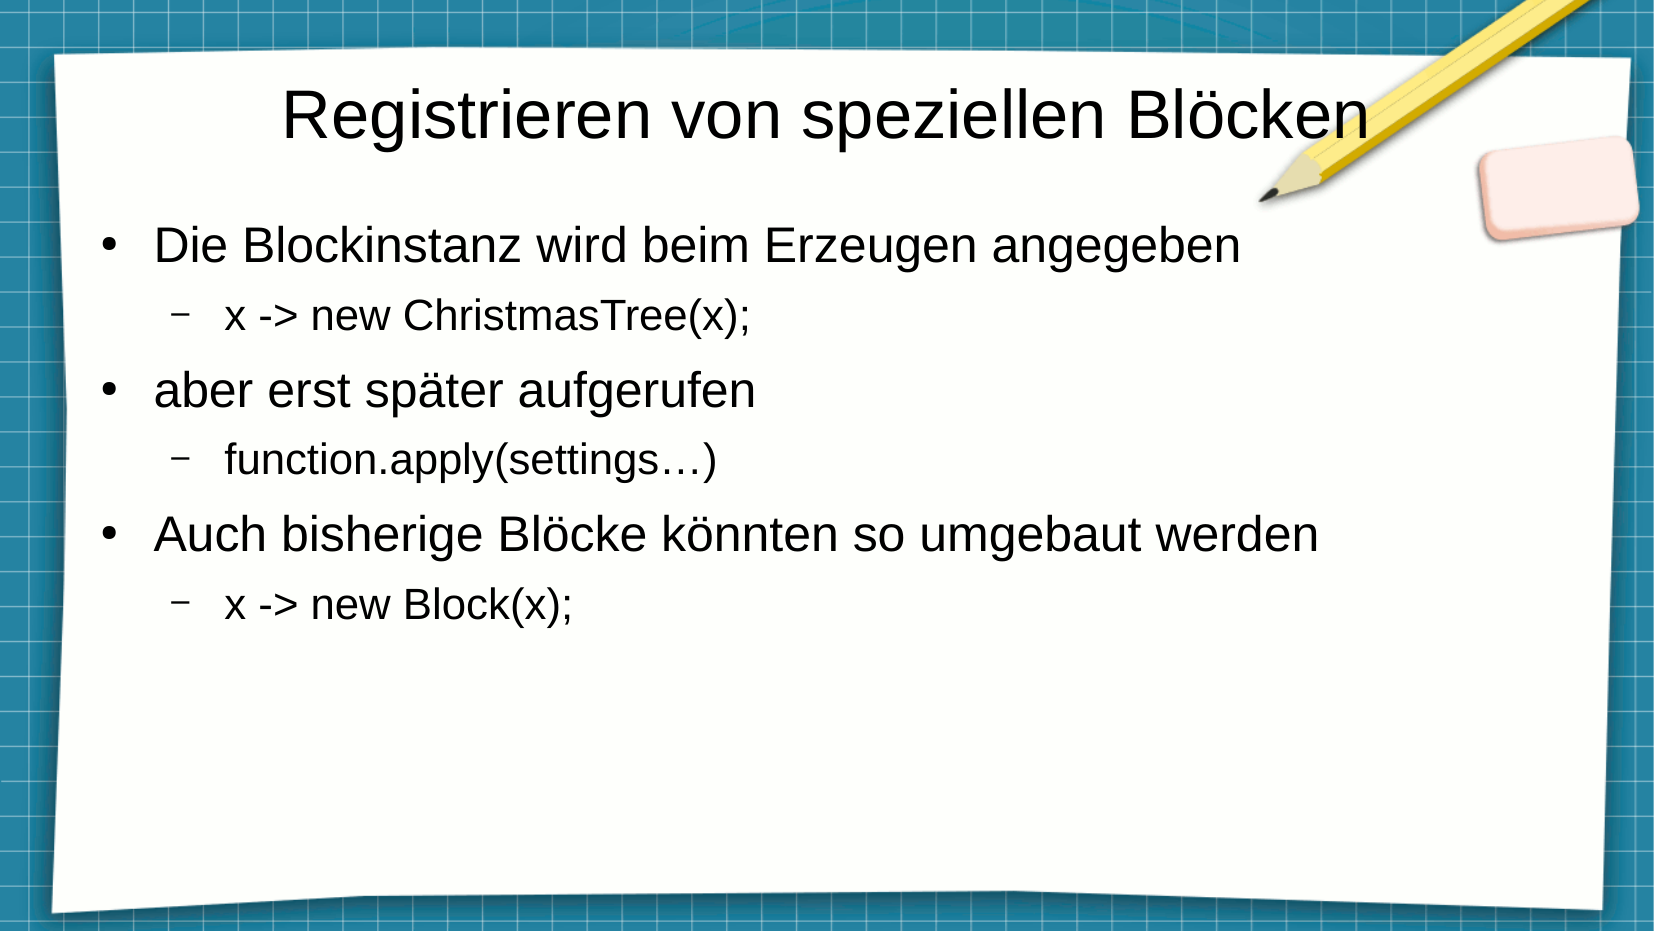

# Registrieren von speziellen Blöcken
Die Blockinstanz wird beim Erzeugen angegeben
x -> new ChristmasTree(x);
aber erst später aufgerufen
function.apply(settings…)
Auch bisherige Blöcke könnten so umgebaut werden
x -> new Block(x);